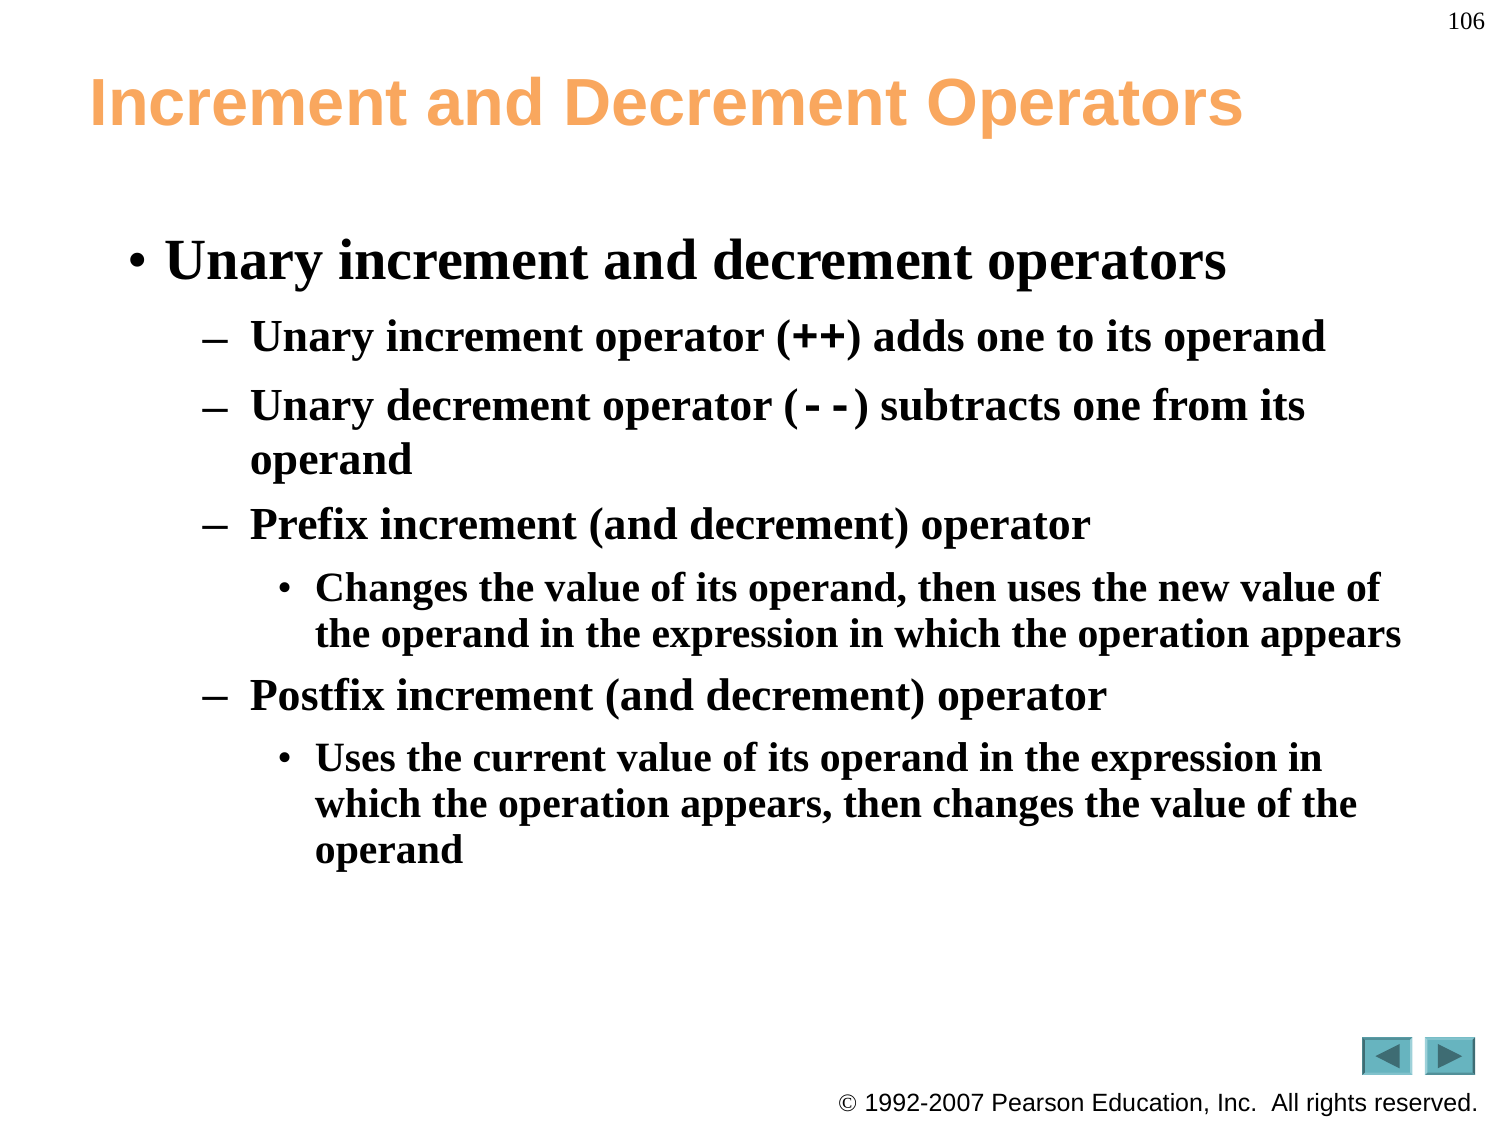

106
# Increment and Decrement Operators
Unary increment and decrement operators
Unary increment operator (++) adds one to its operand
Unary decrement operator (--) subtracts one from its operand
Prefix increment (and decrement) operator
Changes the value of its operand, then uses the new value of the operand in the expression in which the operation appears
Postfix increment (and decrement) operator
Uses the current value of its operand in the expression in which the operation appears, then changes the value of the operand